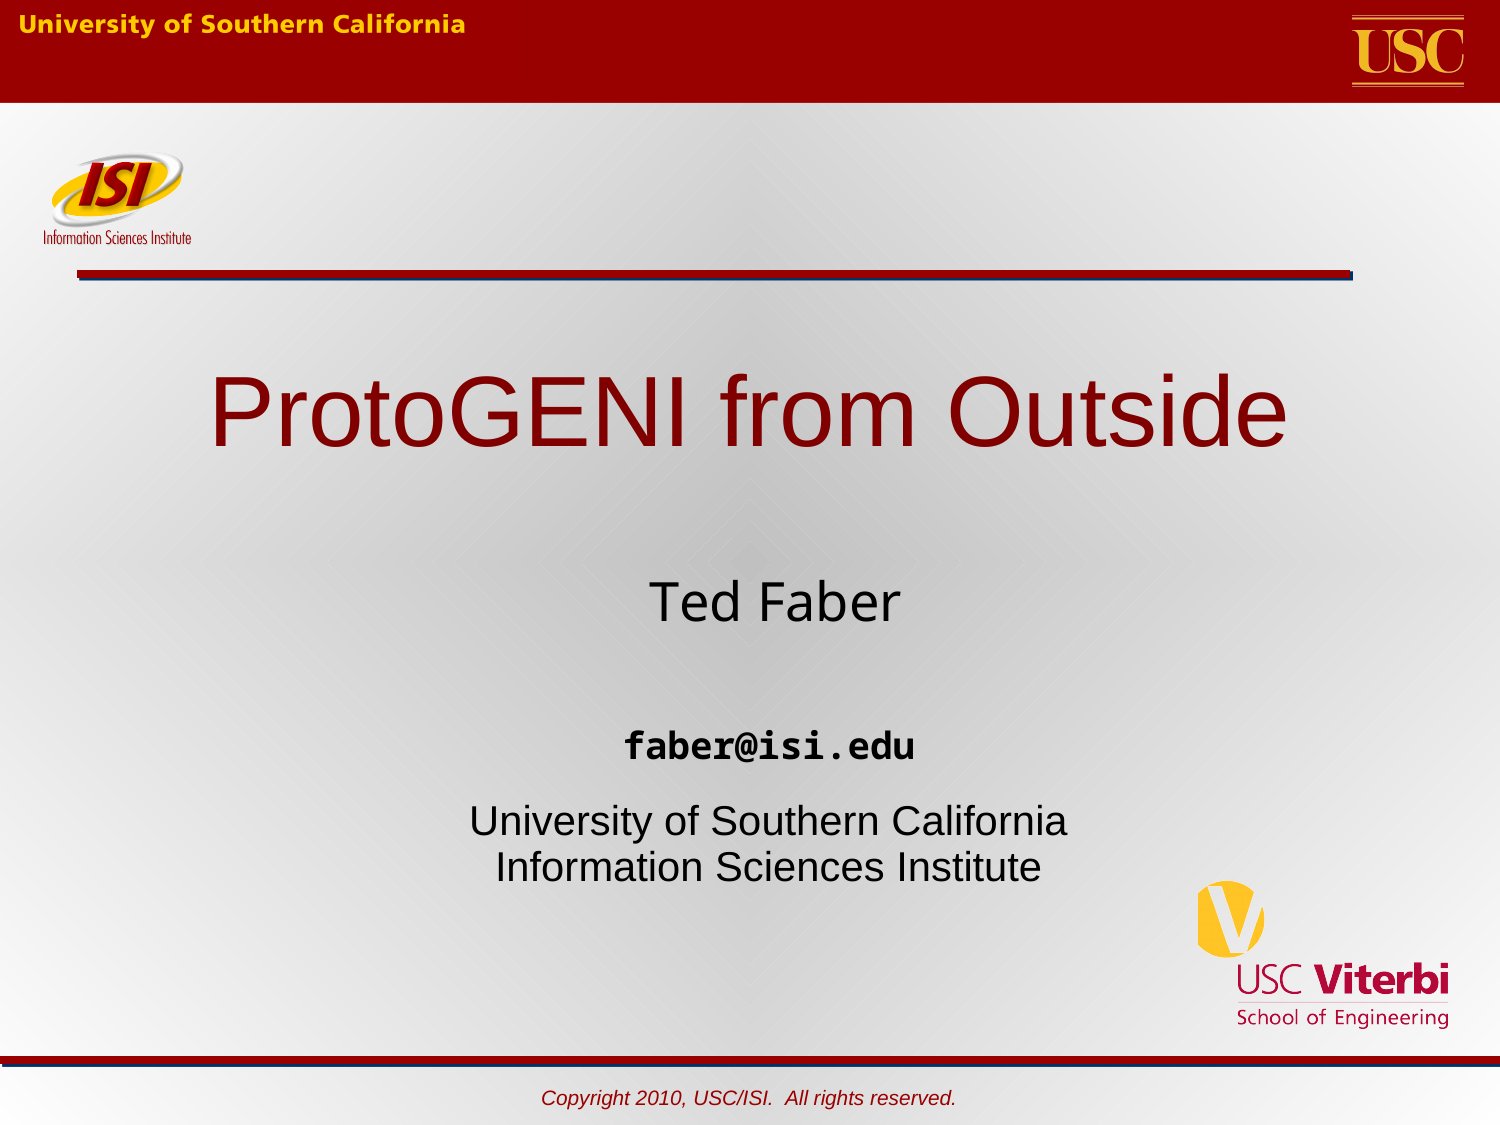

ProtoGENI from Outside
 Ted Faber
faber@isi.edu
University of Southern California
Information Sciences Institute